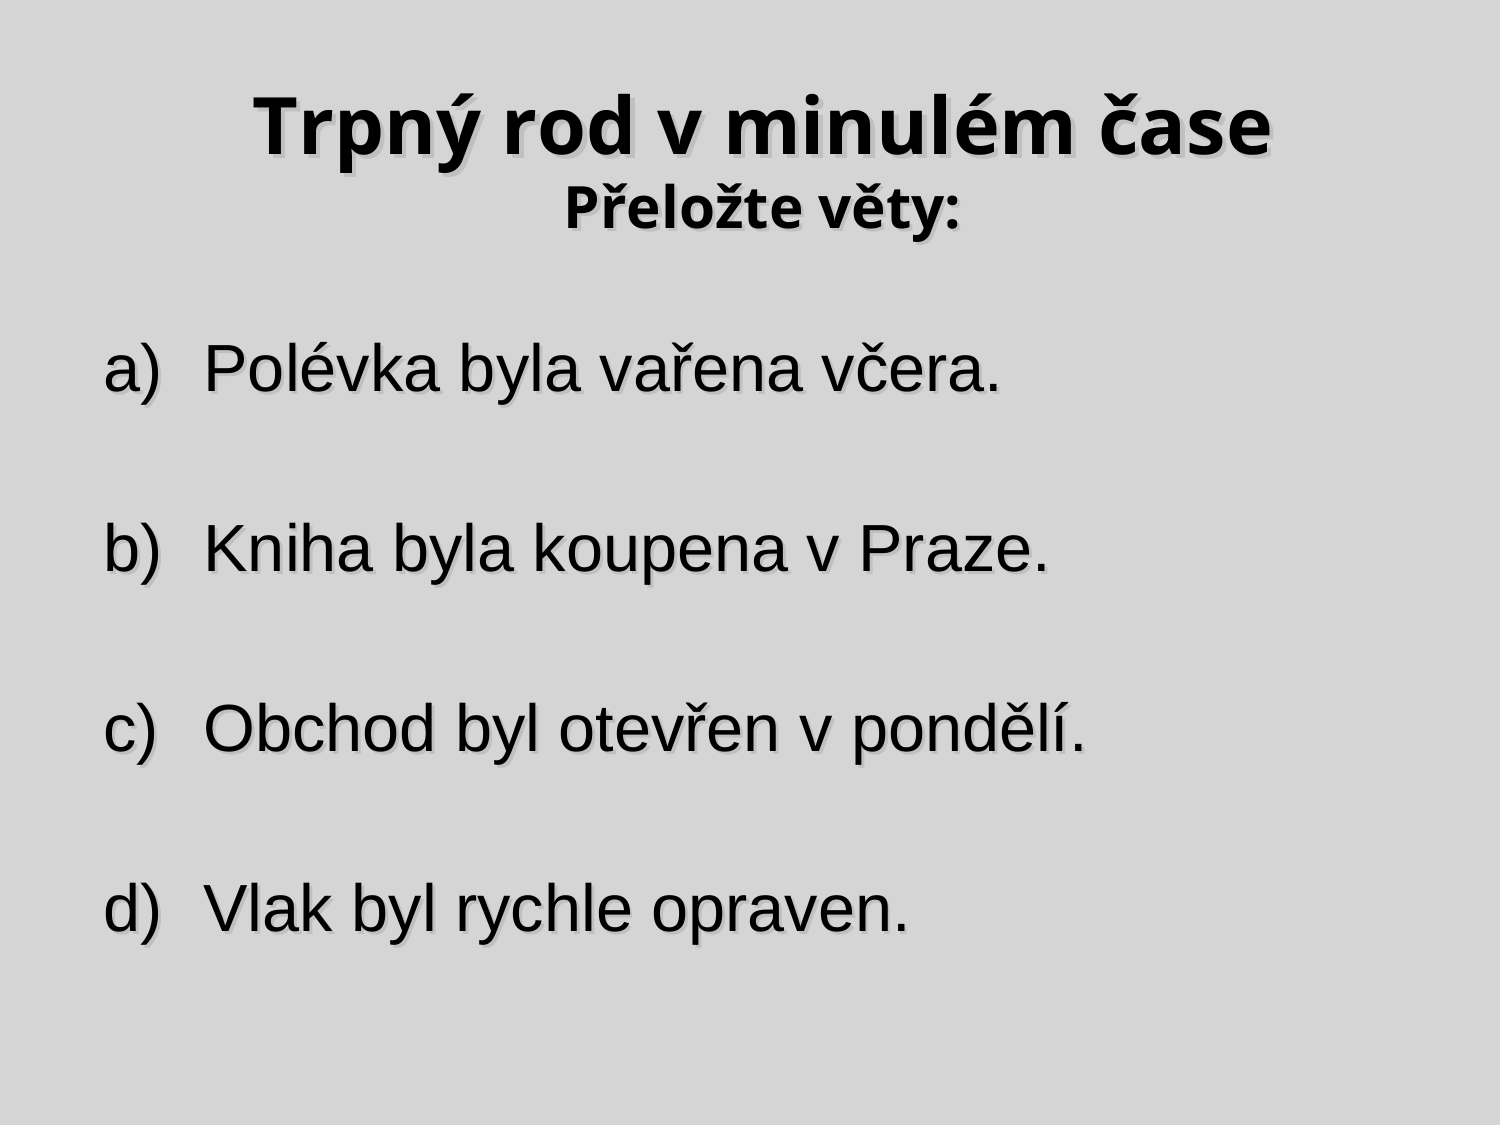

# Trpný rod v minulém čase Přeložte věty:
Polévka byla vařena včera.
Kniha byla koupena v Praze.
Obchod byl otevřen v pondělí.
Vlak byl rychle opraven.